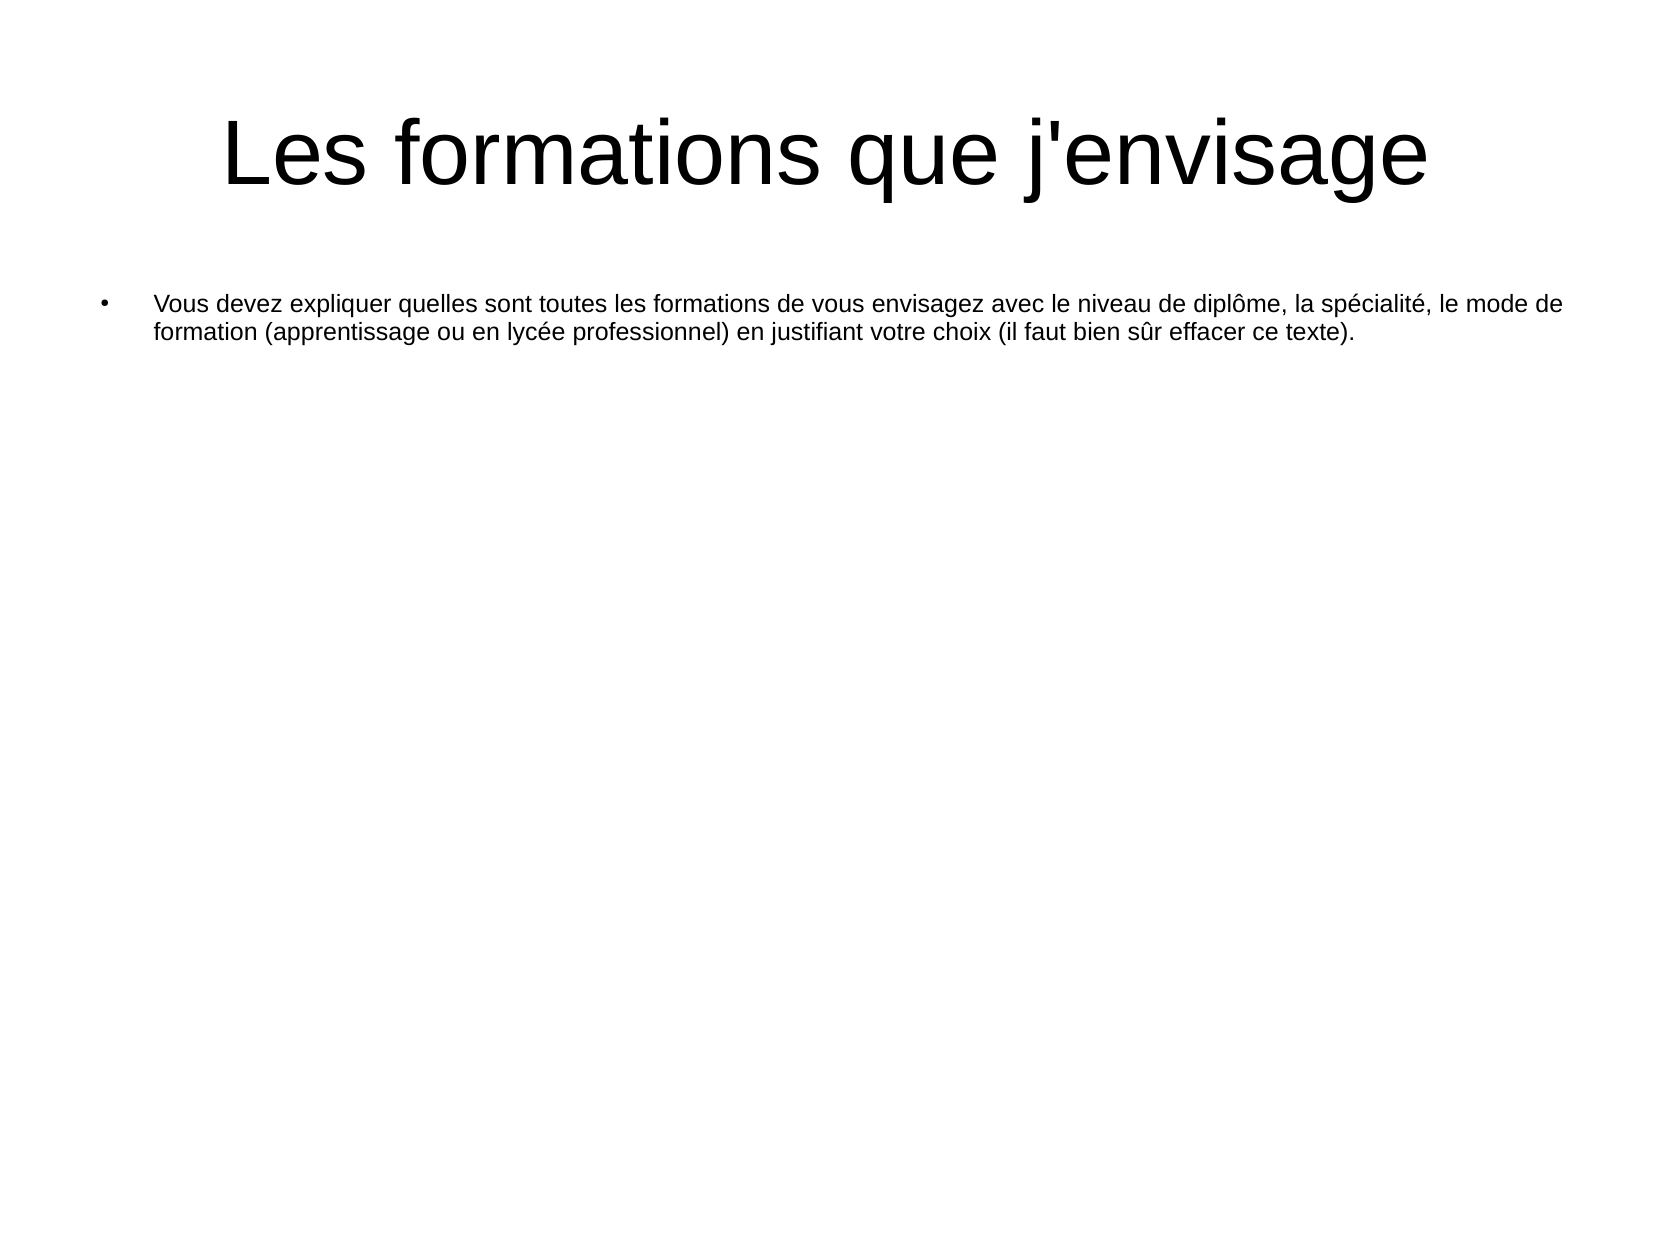

# Les formations que j'envisage
Vous devez expliquer quelles sont toutes les formations de vous envisagez avec le niveau de diplôme, la spécialité, le mode de formation (apprentissage ou en lycée professionnel) en justifiant votre choix (il faut bien sûr effacer ce texte).